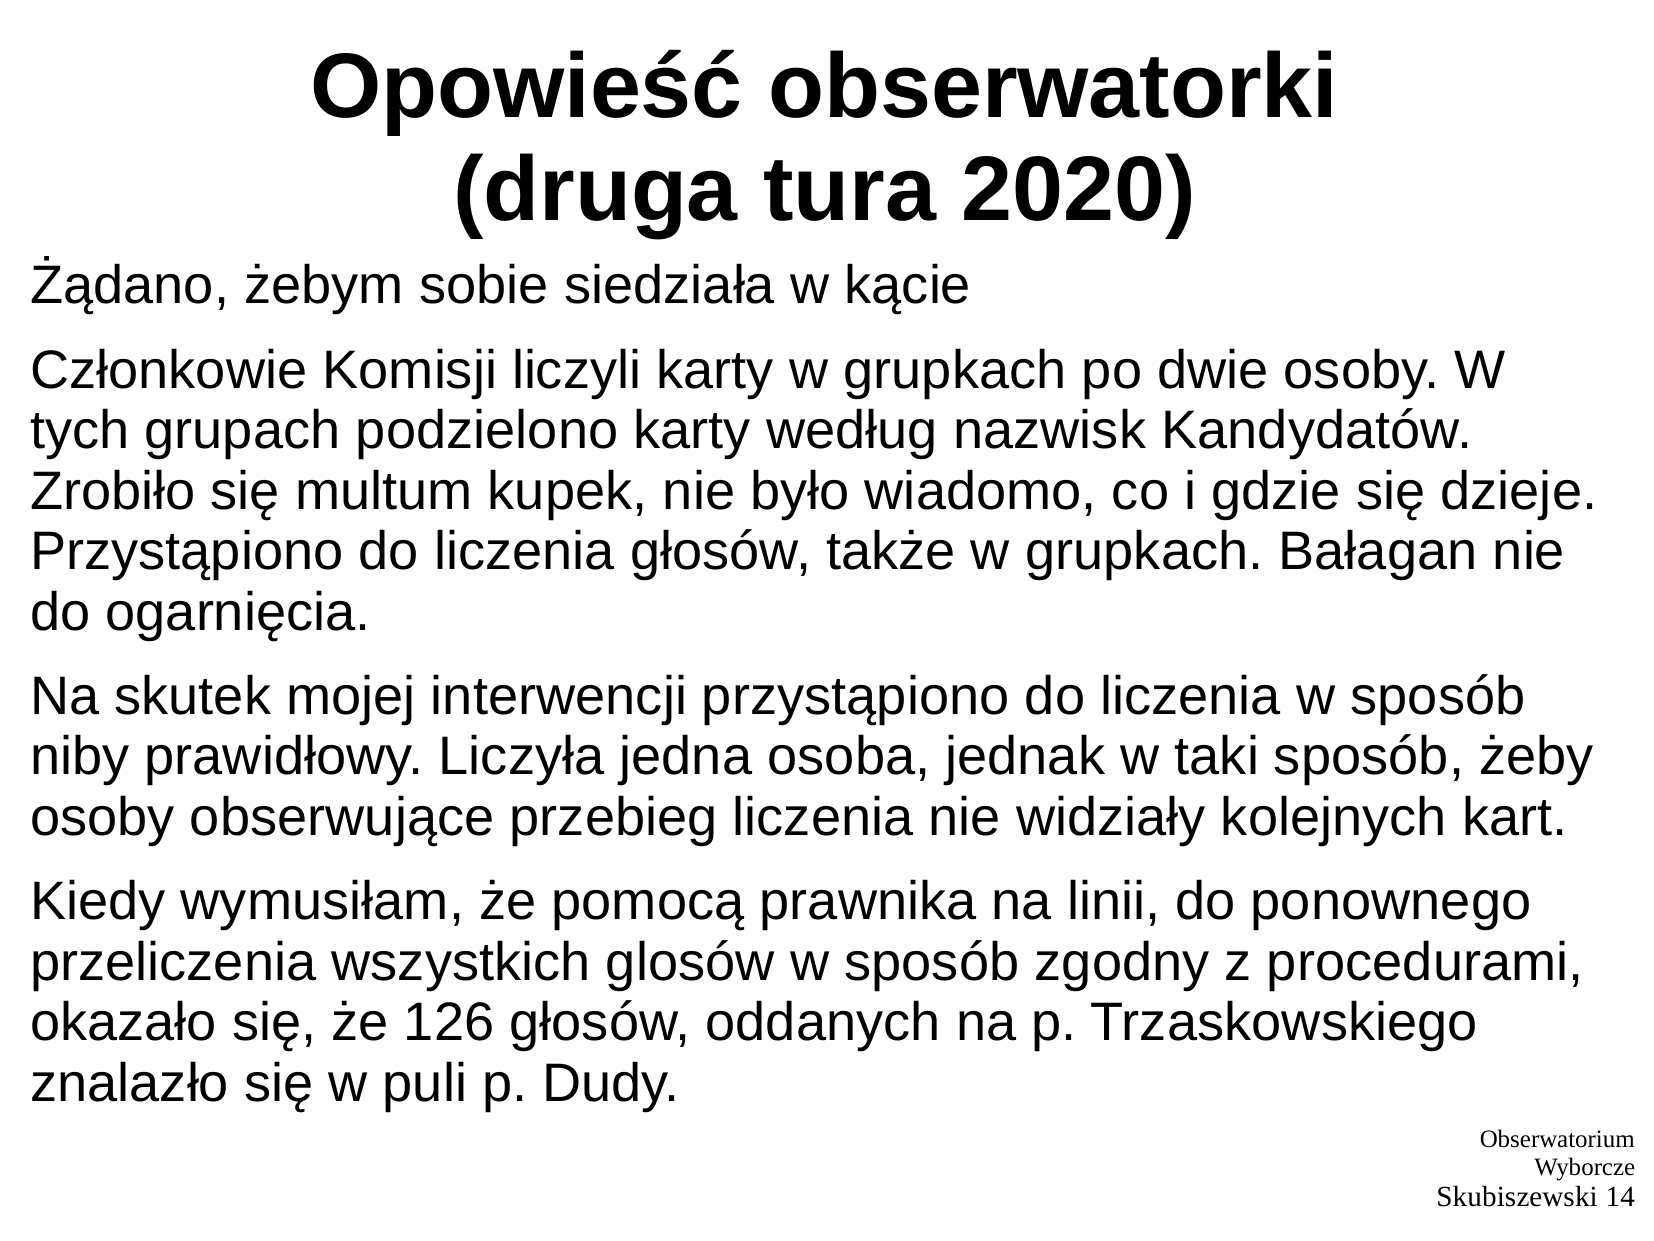

# Opowieść obserwatorki (druga tura 2020)
Żądano, żebym sobie siedziała w kącie
Członkowie Komisji liczyli karty w grupkach po dwie osoby. W tych grupach podzielono karty według nazwisk Kandydatów. Zrobiło się multum kupek, nie było wiadomo, co i gdzie się dzieje. Przystąpiono do liczenia głosów, także w grupkach. Bałagan nie do ogarnięcia.
Na skutek mojej interwencji przystąpiono do liczenia w sposób niby prawidłowy. Liczyła jedna osoba, jednak w taki sposób, żeby osoby obserwujące przebieg liczenia nie widziały kolejnych kart.
Kiedy wymusiłam, że pomocą prawnika na linii, do ponownego przeliczenia wszystkich glosów w sposób zgodny z procedurami, okazało się, że 126 głosów, oddanych na p. Trzaskowskiego znalazło się w puli p. Dudy.
14